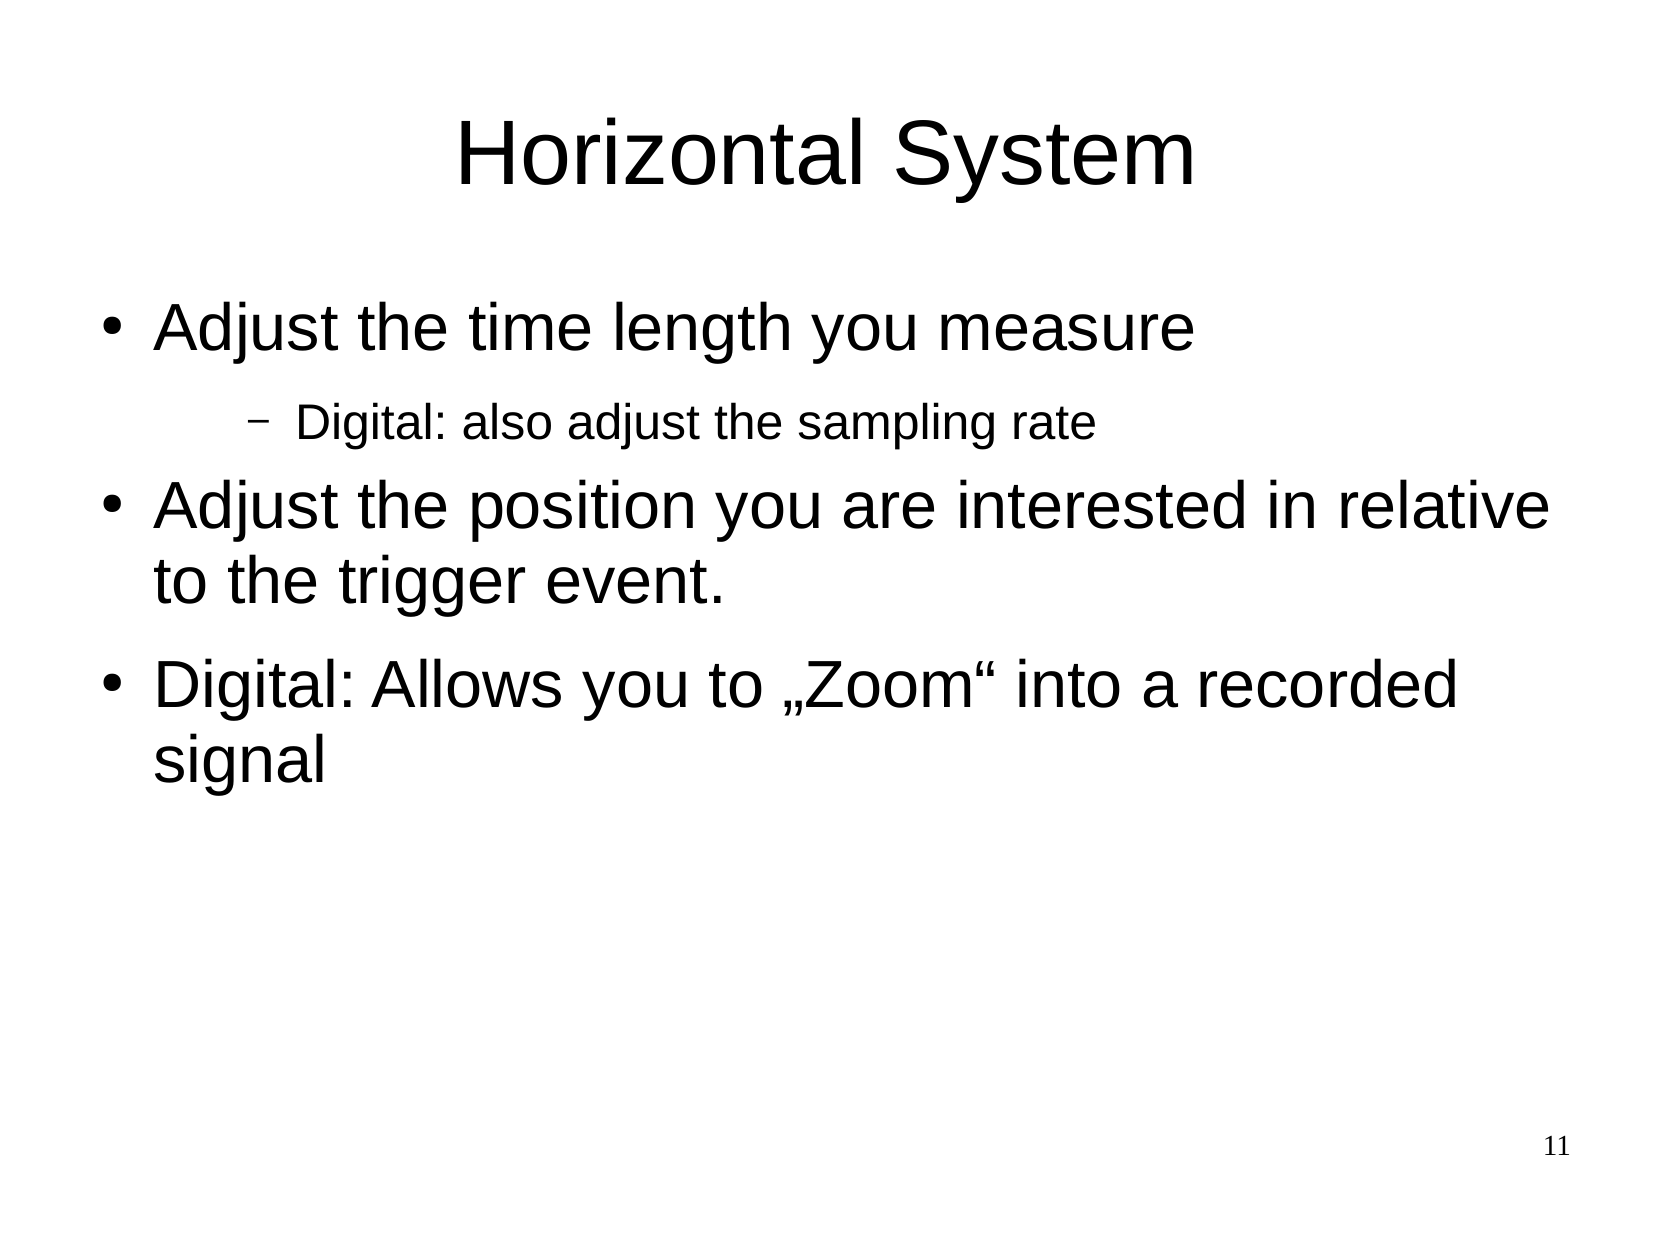

# Horizontal System
Adjust the time length you measure
Digital: also adjust the sampling rate
Adjust the position you are interested in relative to the trigger event.
Digital: Allows you to „Zoom“ into a recorded signal
11